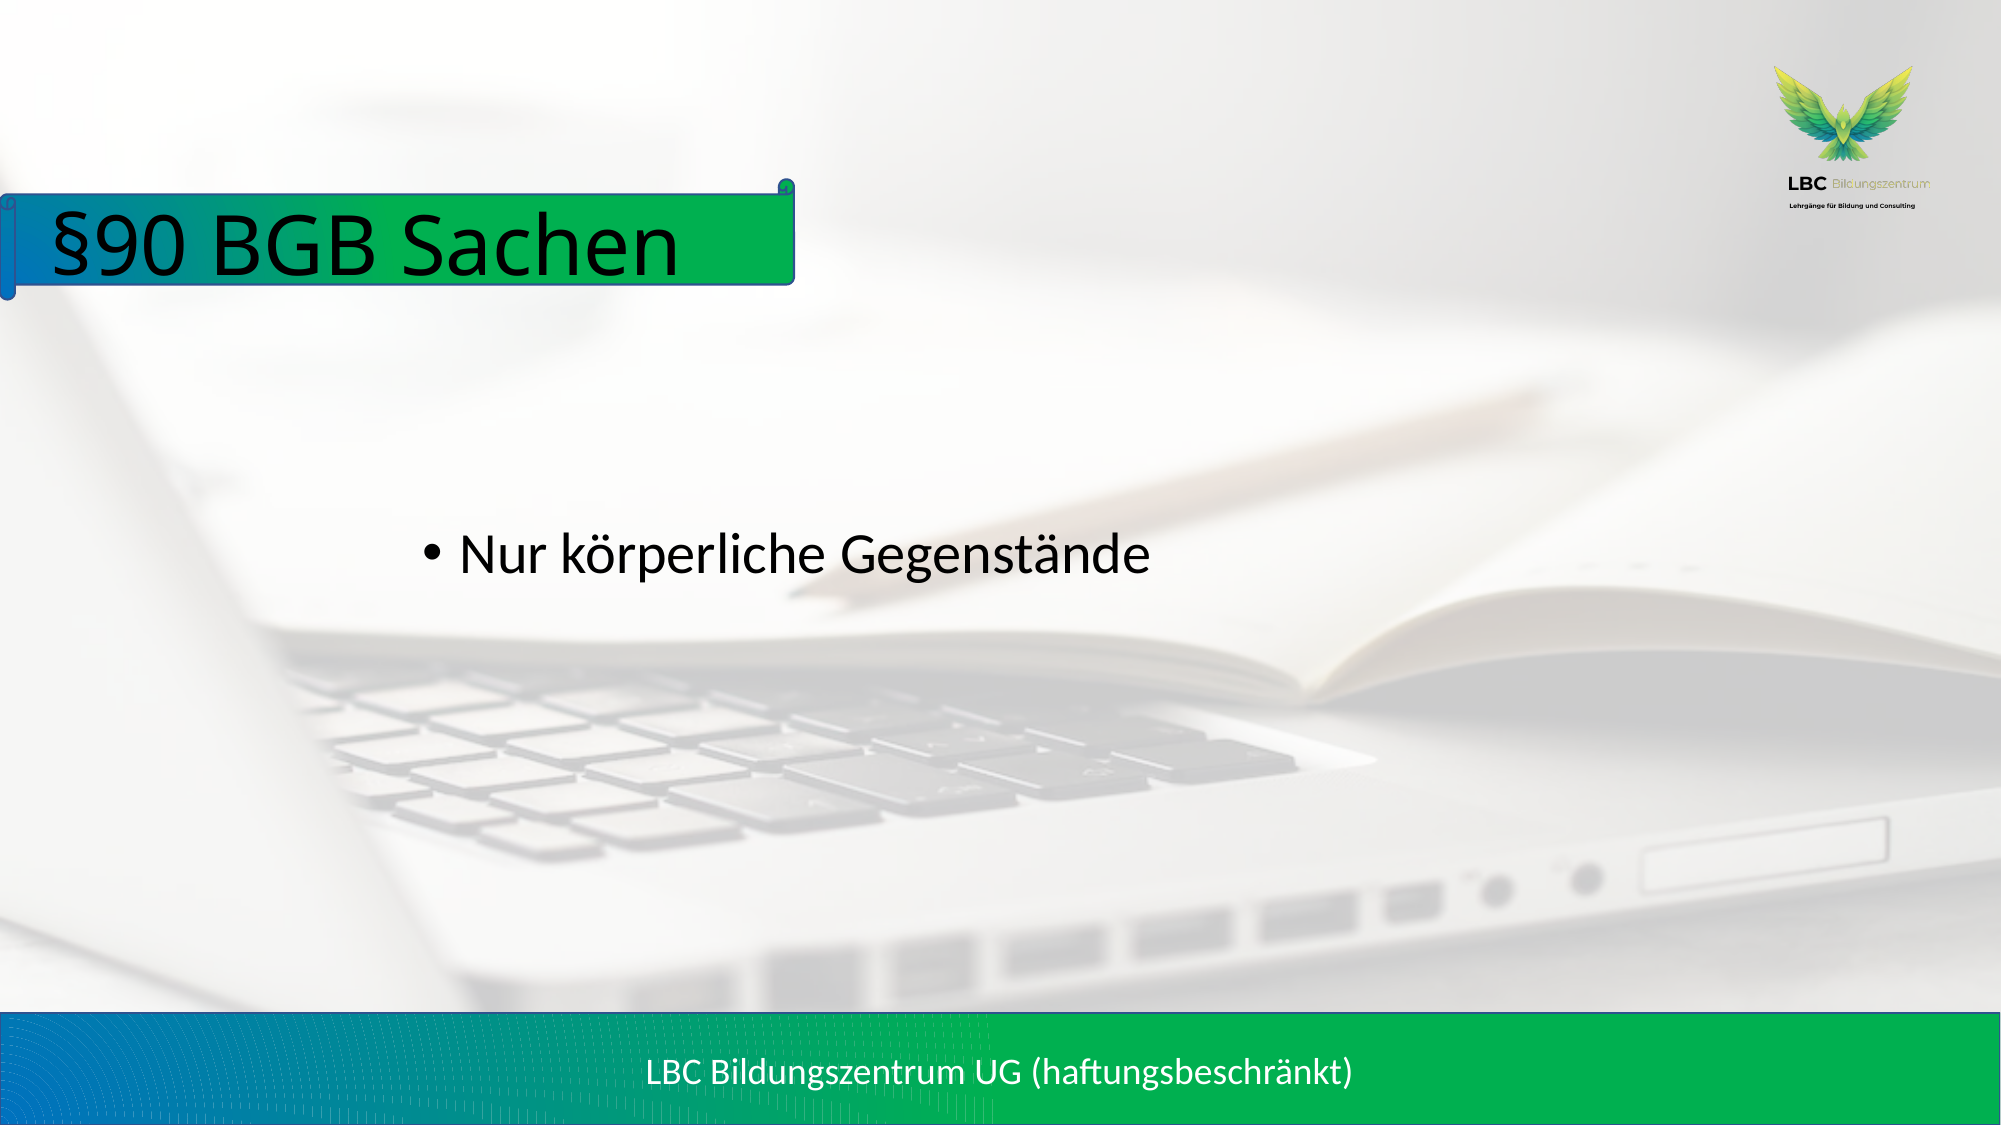

# §90 BGB Sachen
Nur körperliche Gegenstände